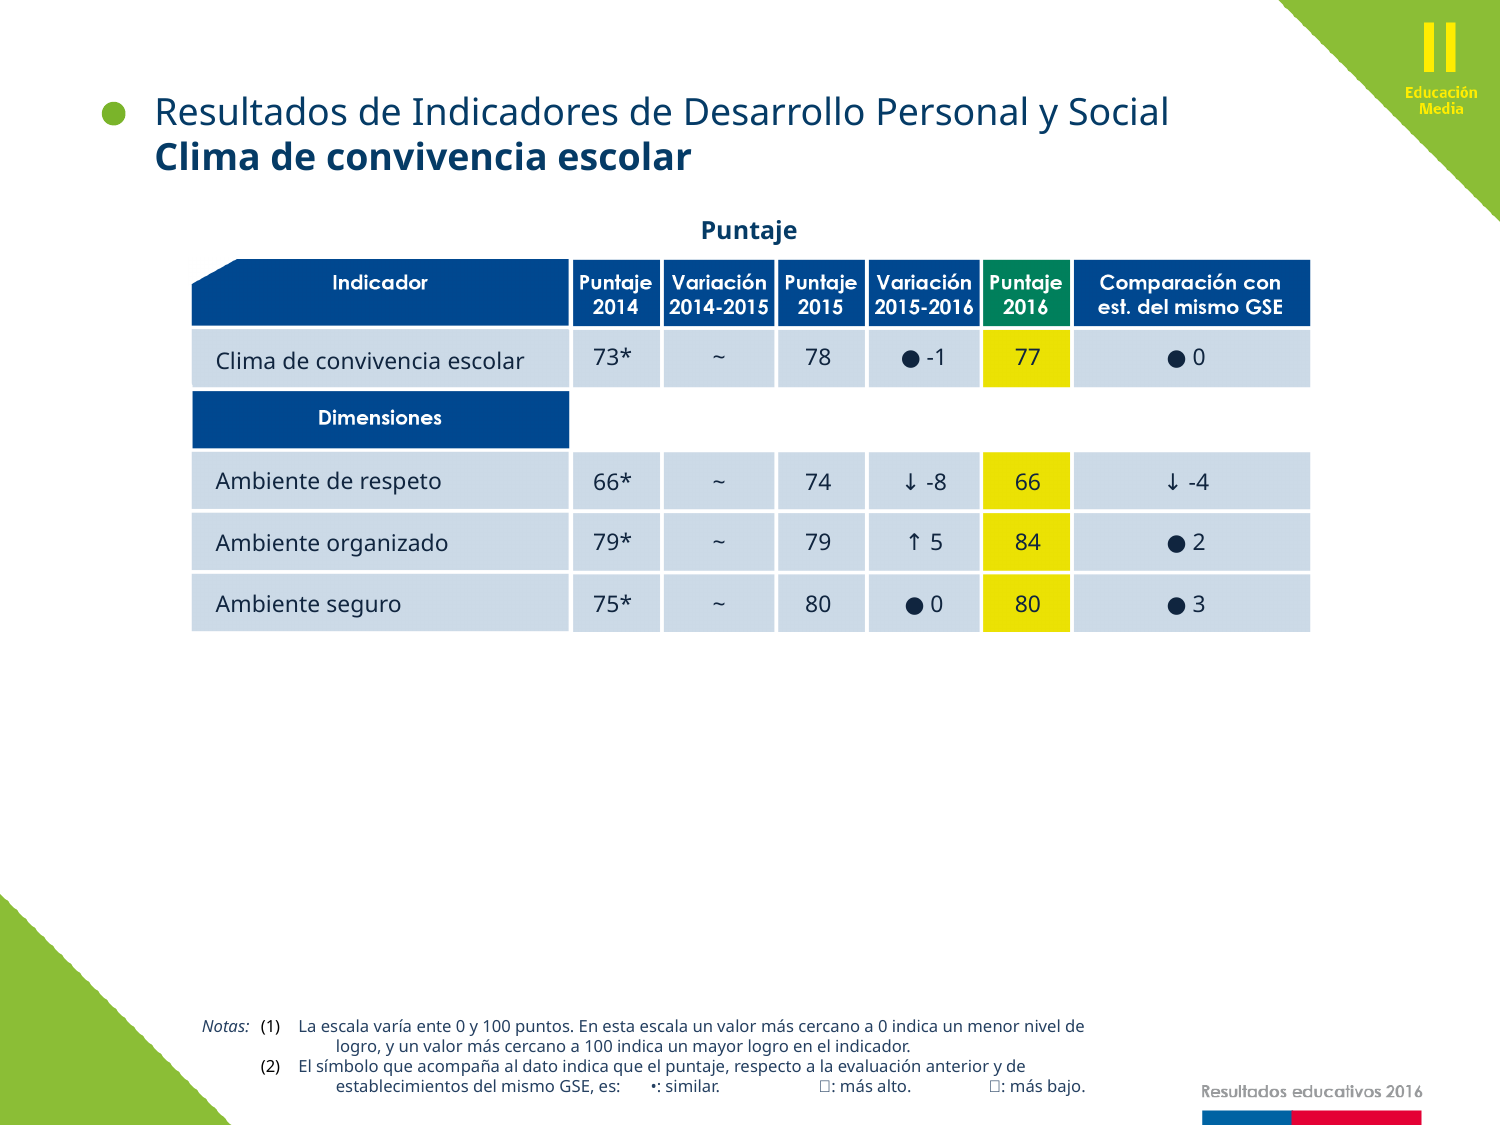

Resultados de Indicadores de Desarrollo Personal y Social
Clima de convivencia escolar
Puntaje
73*
 ~
78
● -1
77
● 0
Clima de convivencia escolar
Ambiente de respeto
66*
 ~
74
↓ -8
66
↓ -4
Ambiente organizado
79*
 ~
79
↑ 5
84
● 2
Ambiente seguro
75*
 ~
80
● 0
80
● 3
Notas:
La escala varía ente 0 y 100 puntos. En esta escala un valor más cercano a 0 indica un menor nivel de logro, y un valor más cercano a 100 indica un mayor logro en el indicador.
El símbolo que acompaña al dato indica que el puntaje, respecto a la evaluación anterior y de establecimientos del mismo GSE, es: •: similar. : más alto. : más bajo.